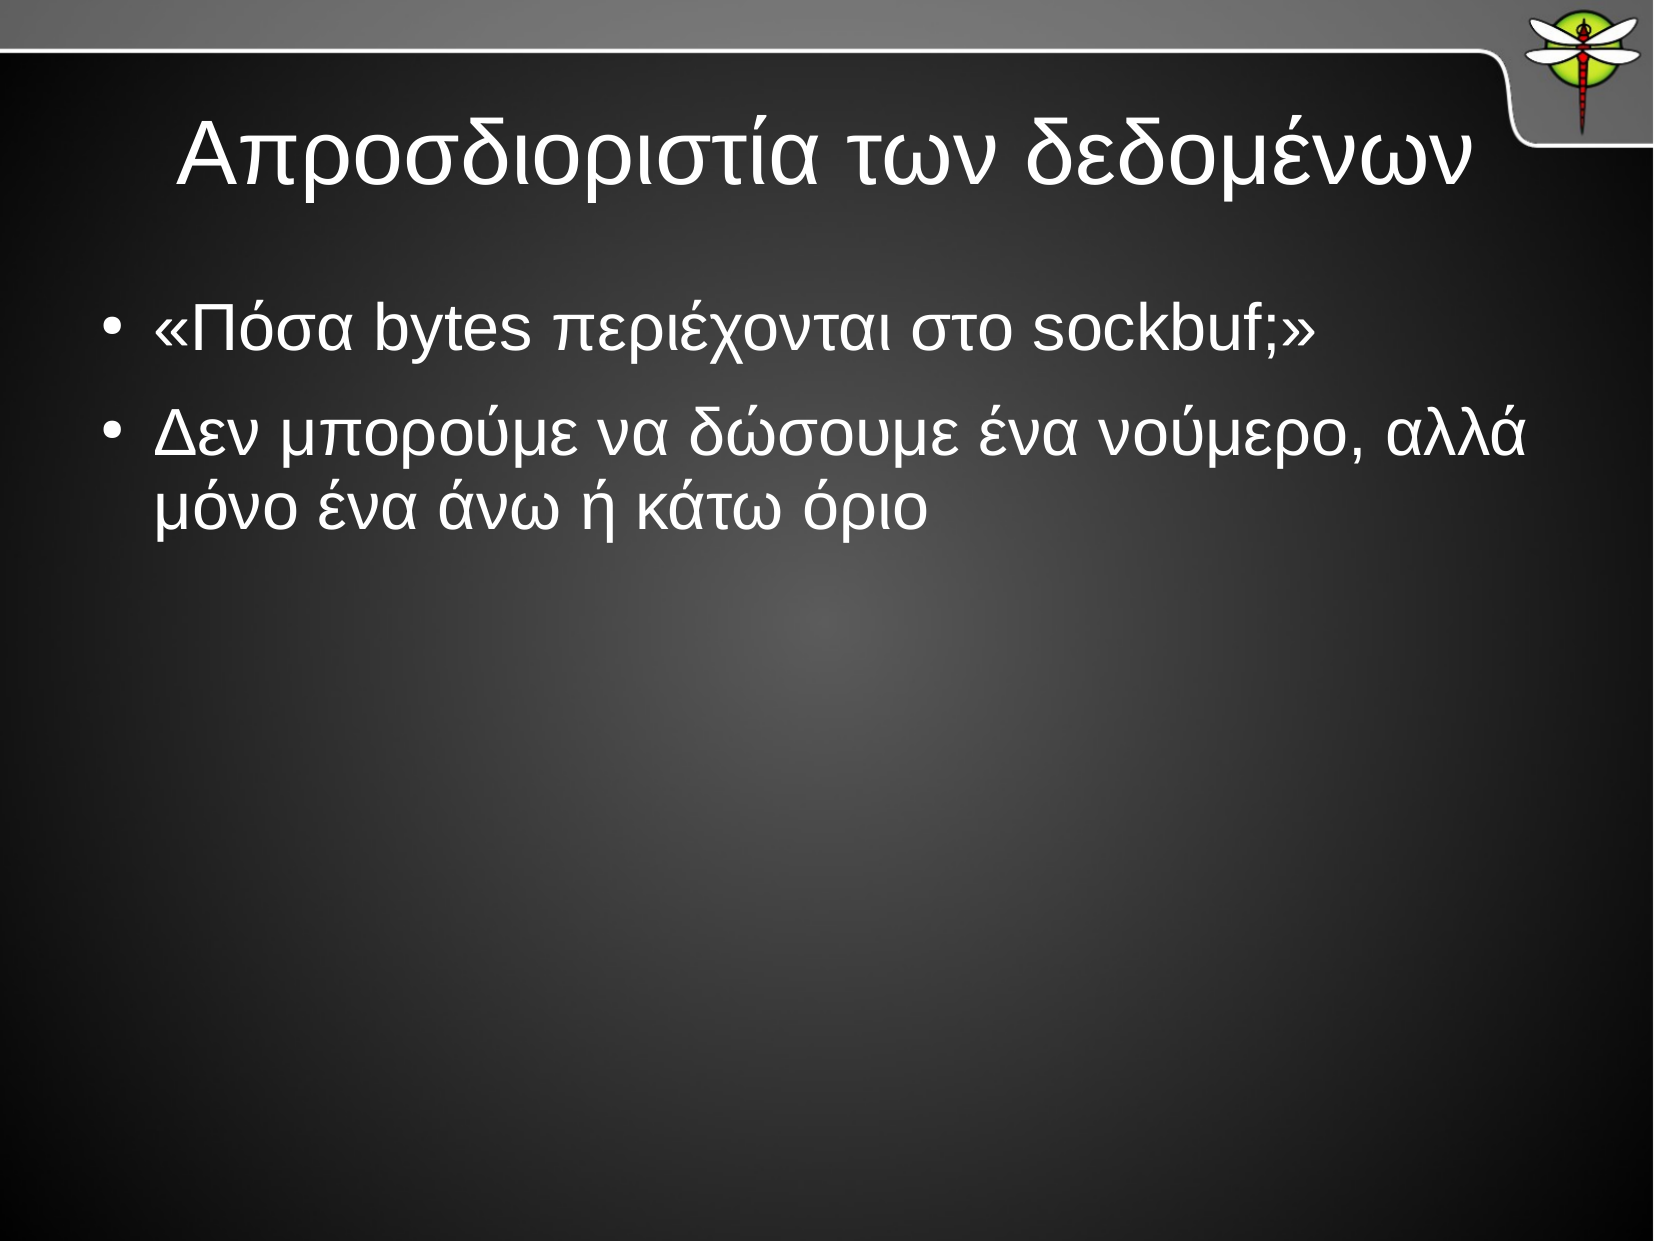

# Απροσδιοριστία των δεδομένων
«Πόσα bytes περιέχονται στο sockbuf;»
Δεν μπορούμε να δώσουμε ένα νούμερο, αλλά μόνο ένα άνω ή κάτω όριο